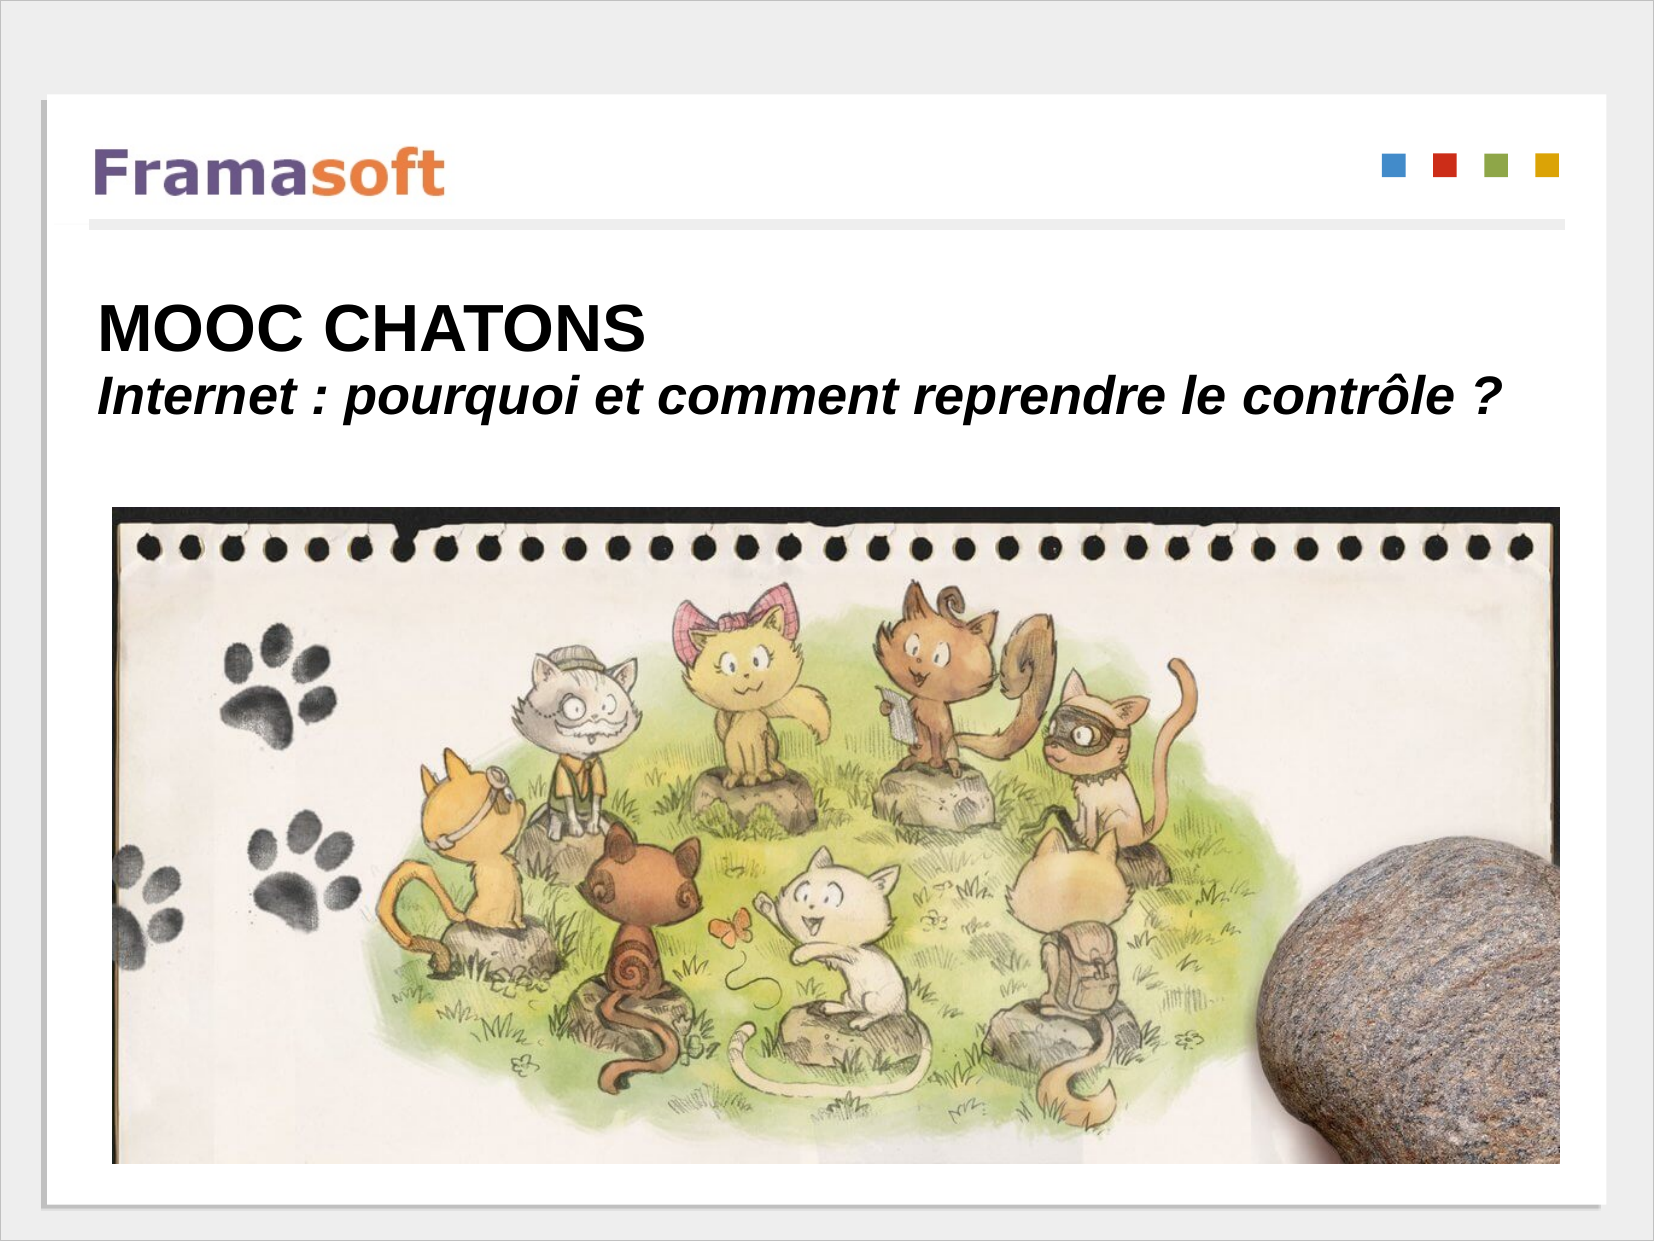

MOOC CHATONS
Internet : pourquoi et comment reprendre le contrôle ?